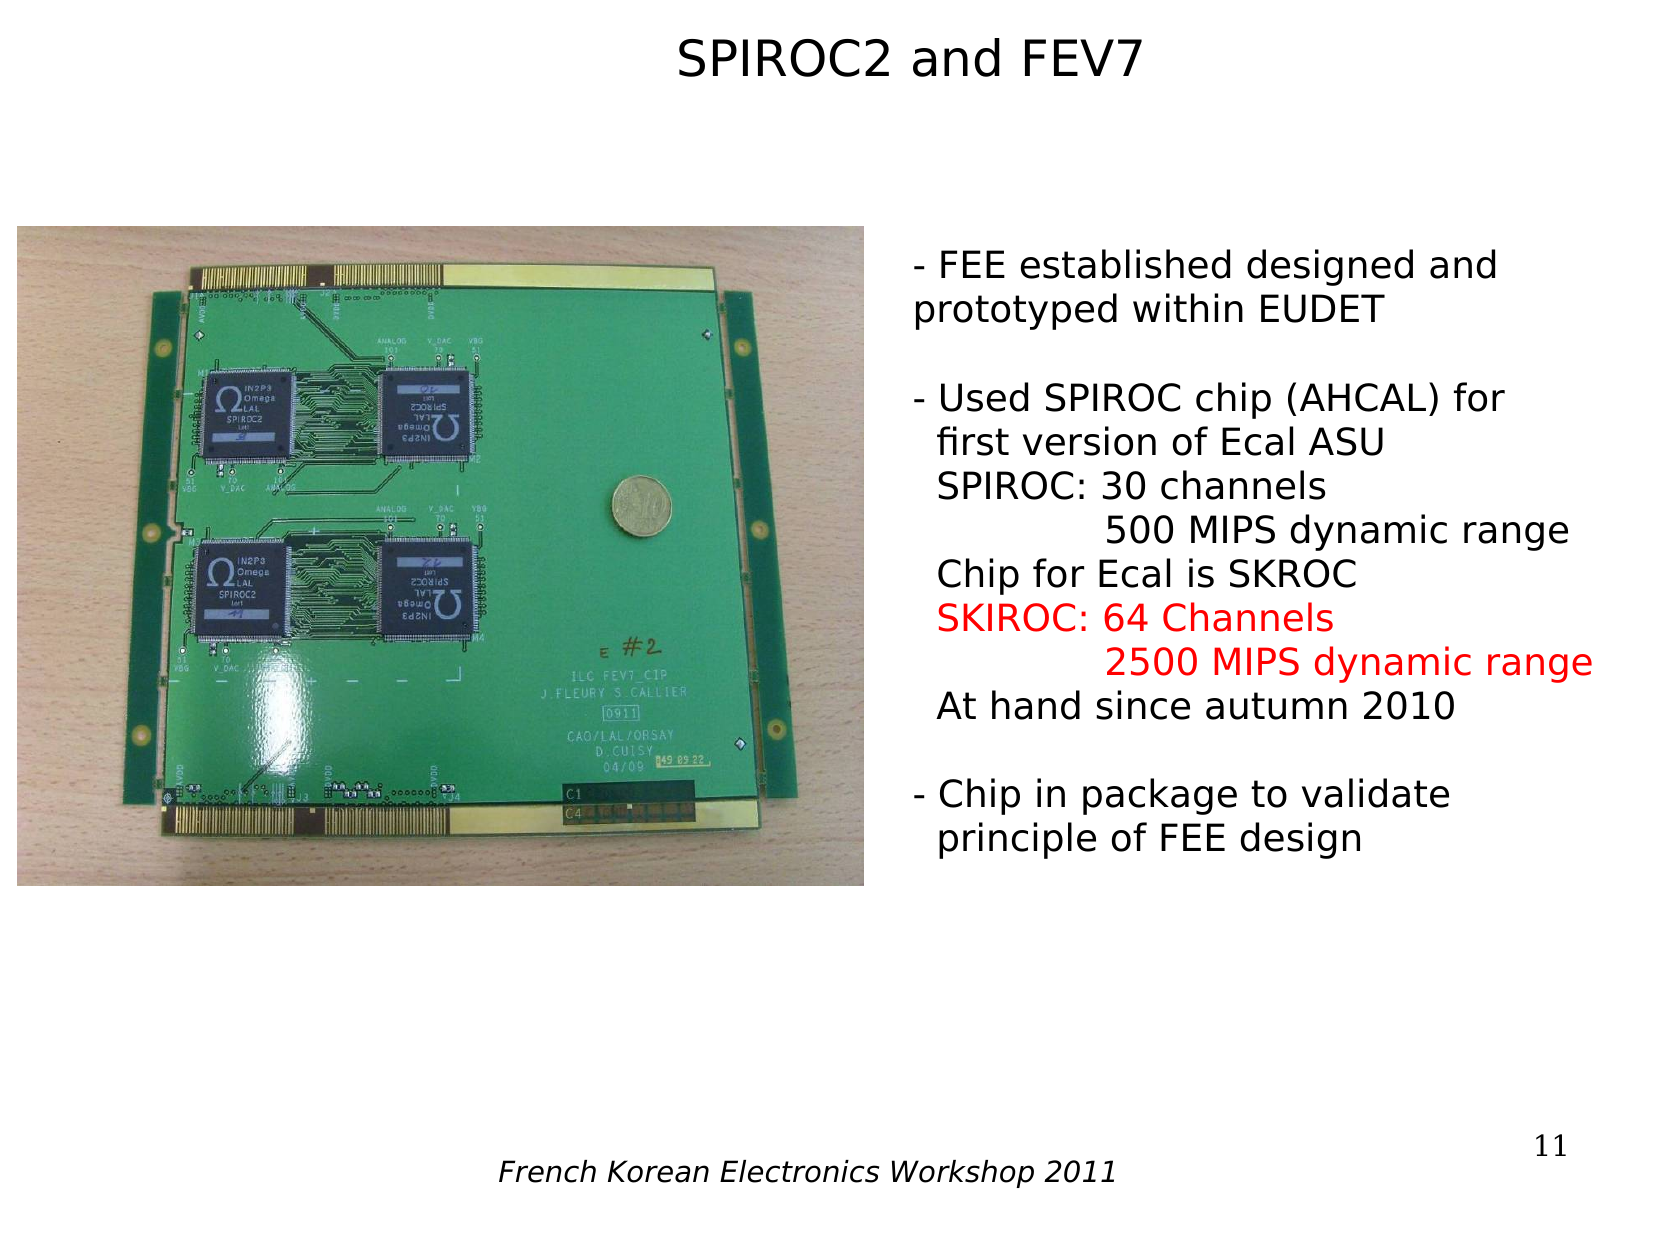

# SPIROC2 and FEV7
- FEE established designed and
prototyped within EUDET
- Used SPIROC chip (AHCAL) for
 first version of Ecal ASU
 SPIROC: 30 channels
 500 MIPS dynamic range
 Chip for Ecal is SKROC
 SKIROC: 64 Channels
 2500 MIPS dynamic range
 At hand since autumn 2010
- Chip in package to validate
 principle of FEE design
11